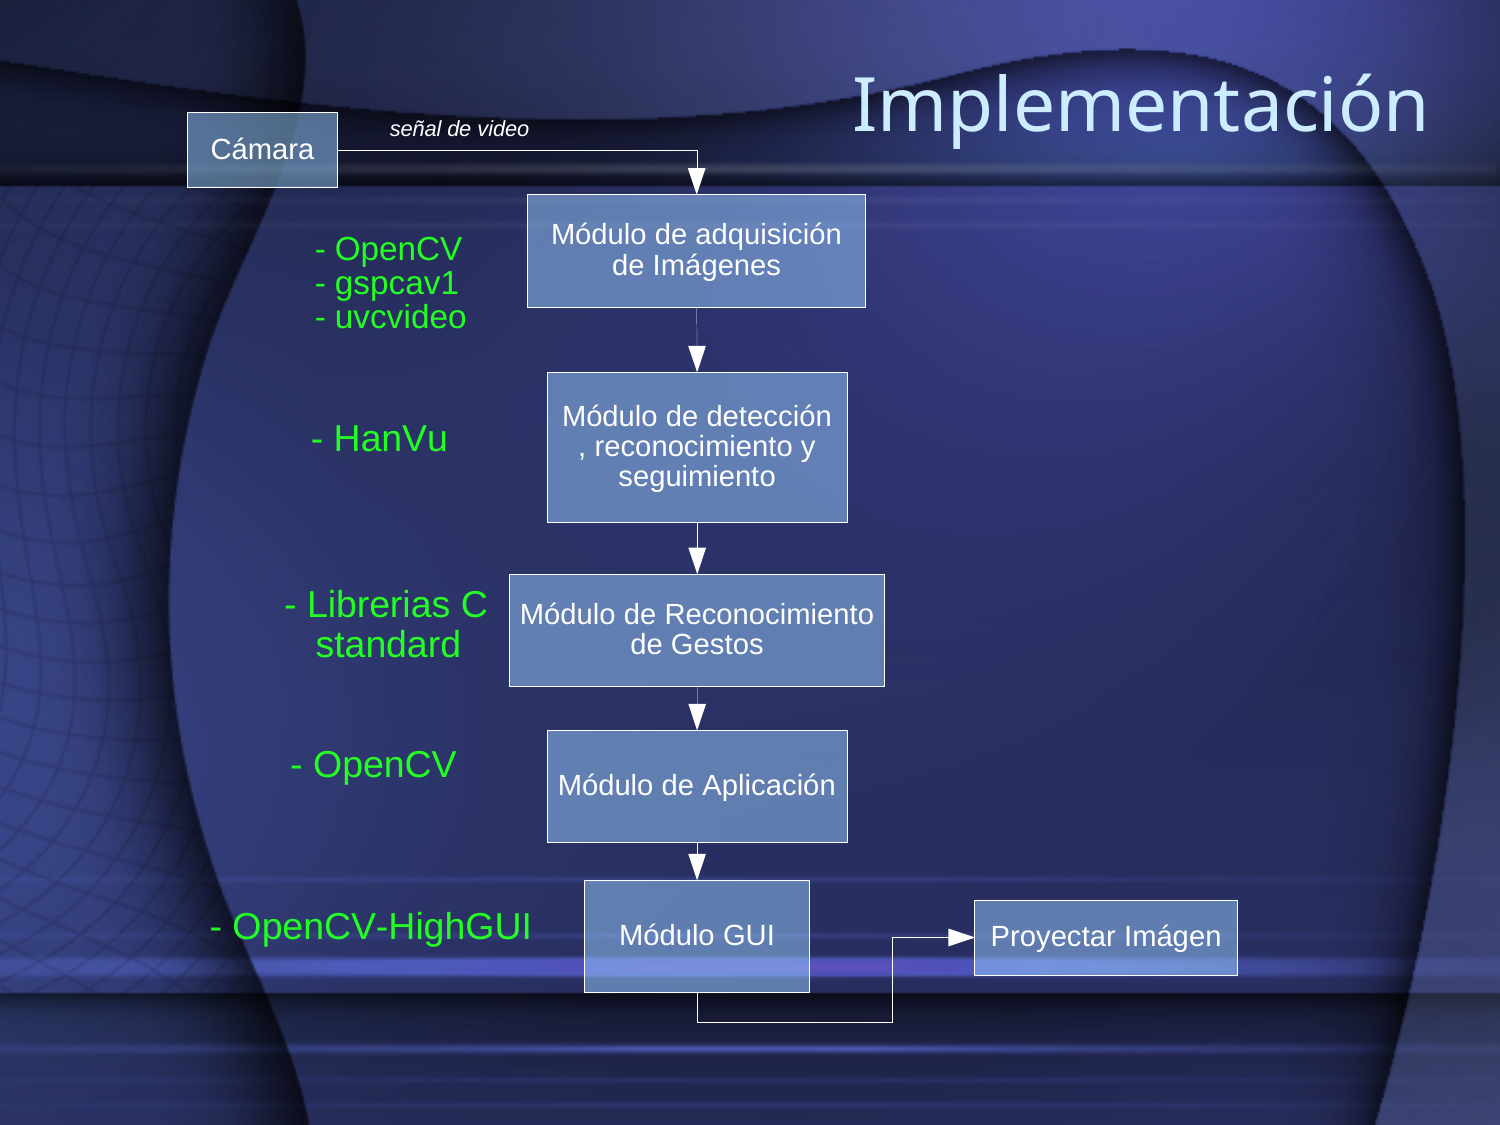

Implementación
señal de video
Cámara
Módulo de adquisición
de Imágenes
- OpenCV
- gspcav1
- uvcvideo
Módulo de detección
, reconocimiento y
seguimiento
- HanVu
Módulo de Reconocimiento
de Gestos
- Librerias C standard
Módulo de Aplicación
- OpenCV
Módulo GUI
Proyectar Imágen
- OpenCV-HighGUI